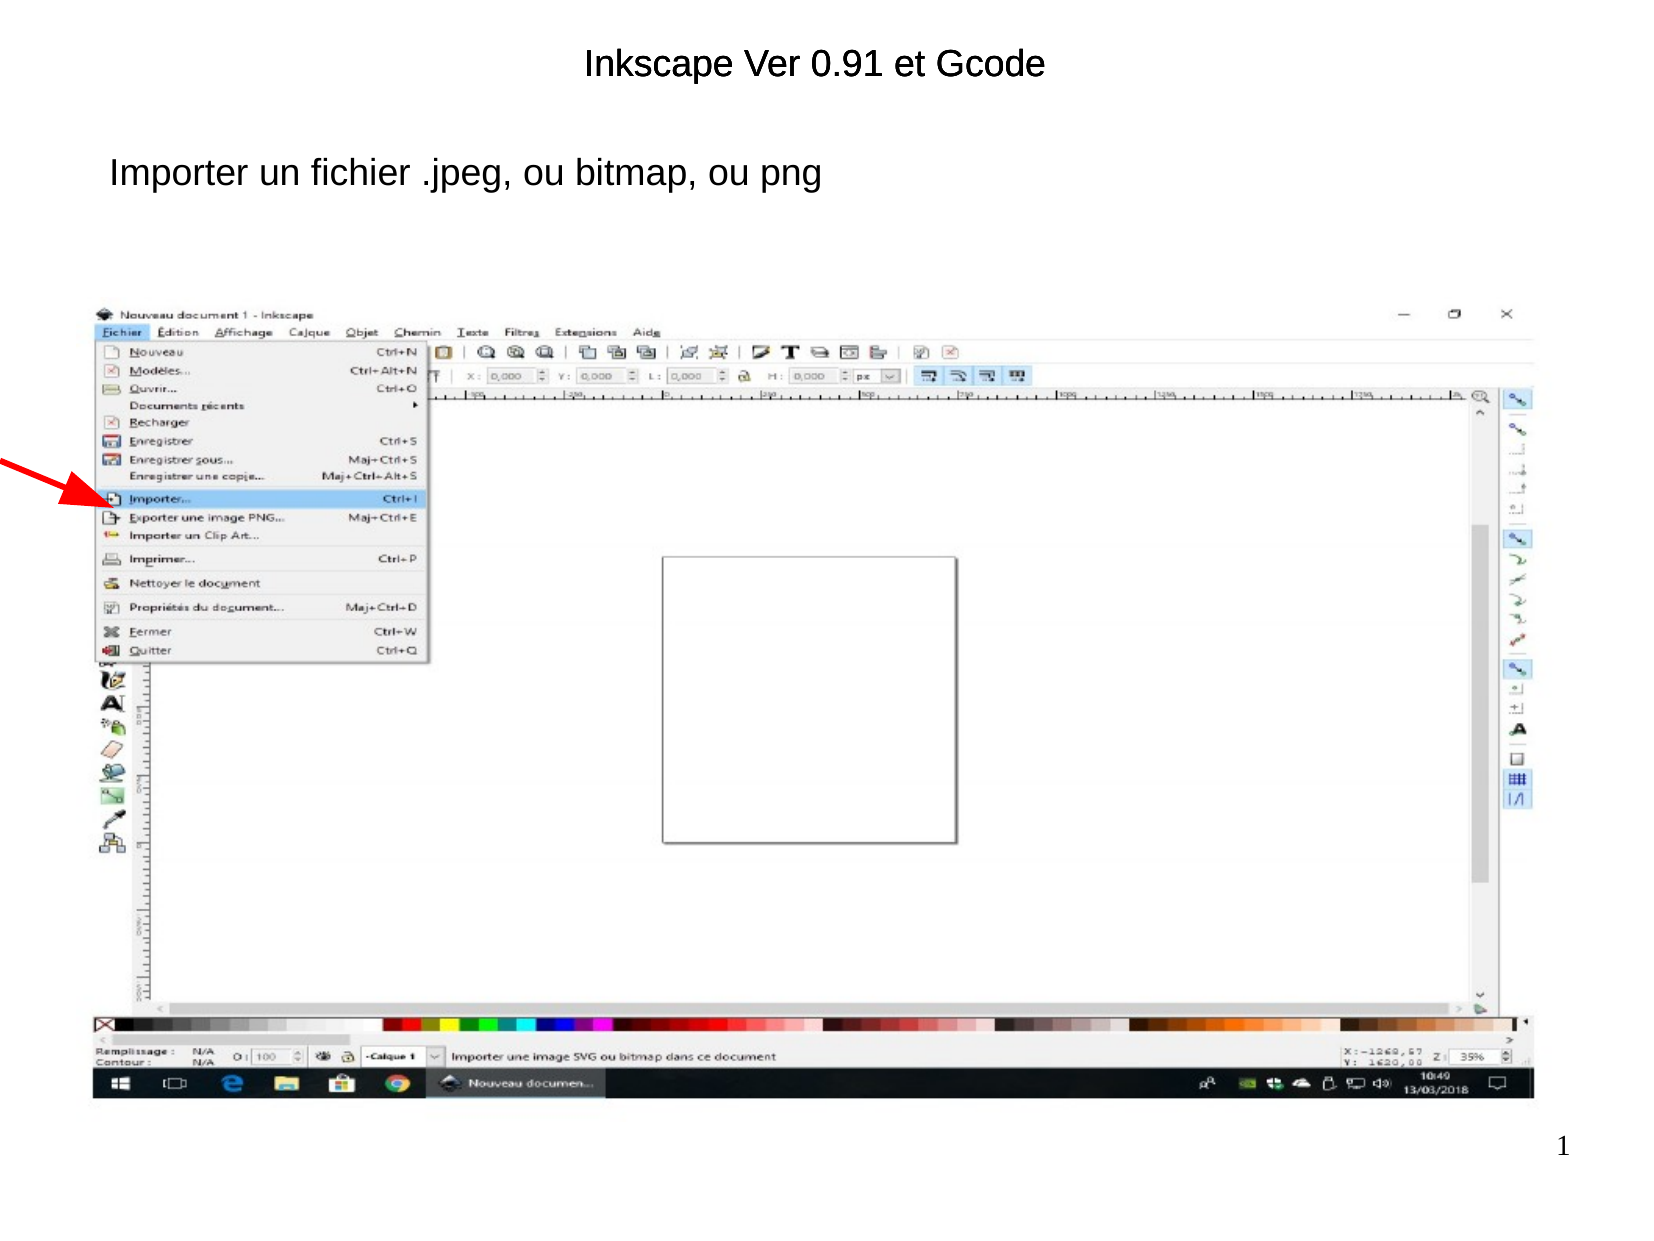

Inkscape Ver 0.91 et Gcode
Inkscape Ver 0.91 et Gcode
Inkscape Ver 0.91 et Gcode
Importer un fichier .jpeg, ou bitmap, ou png
1